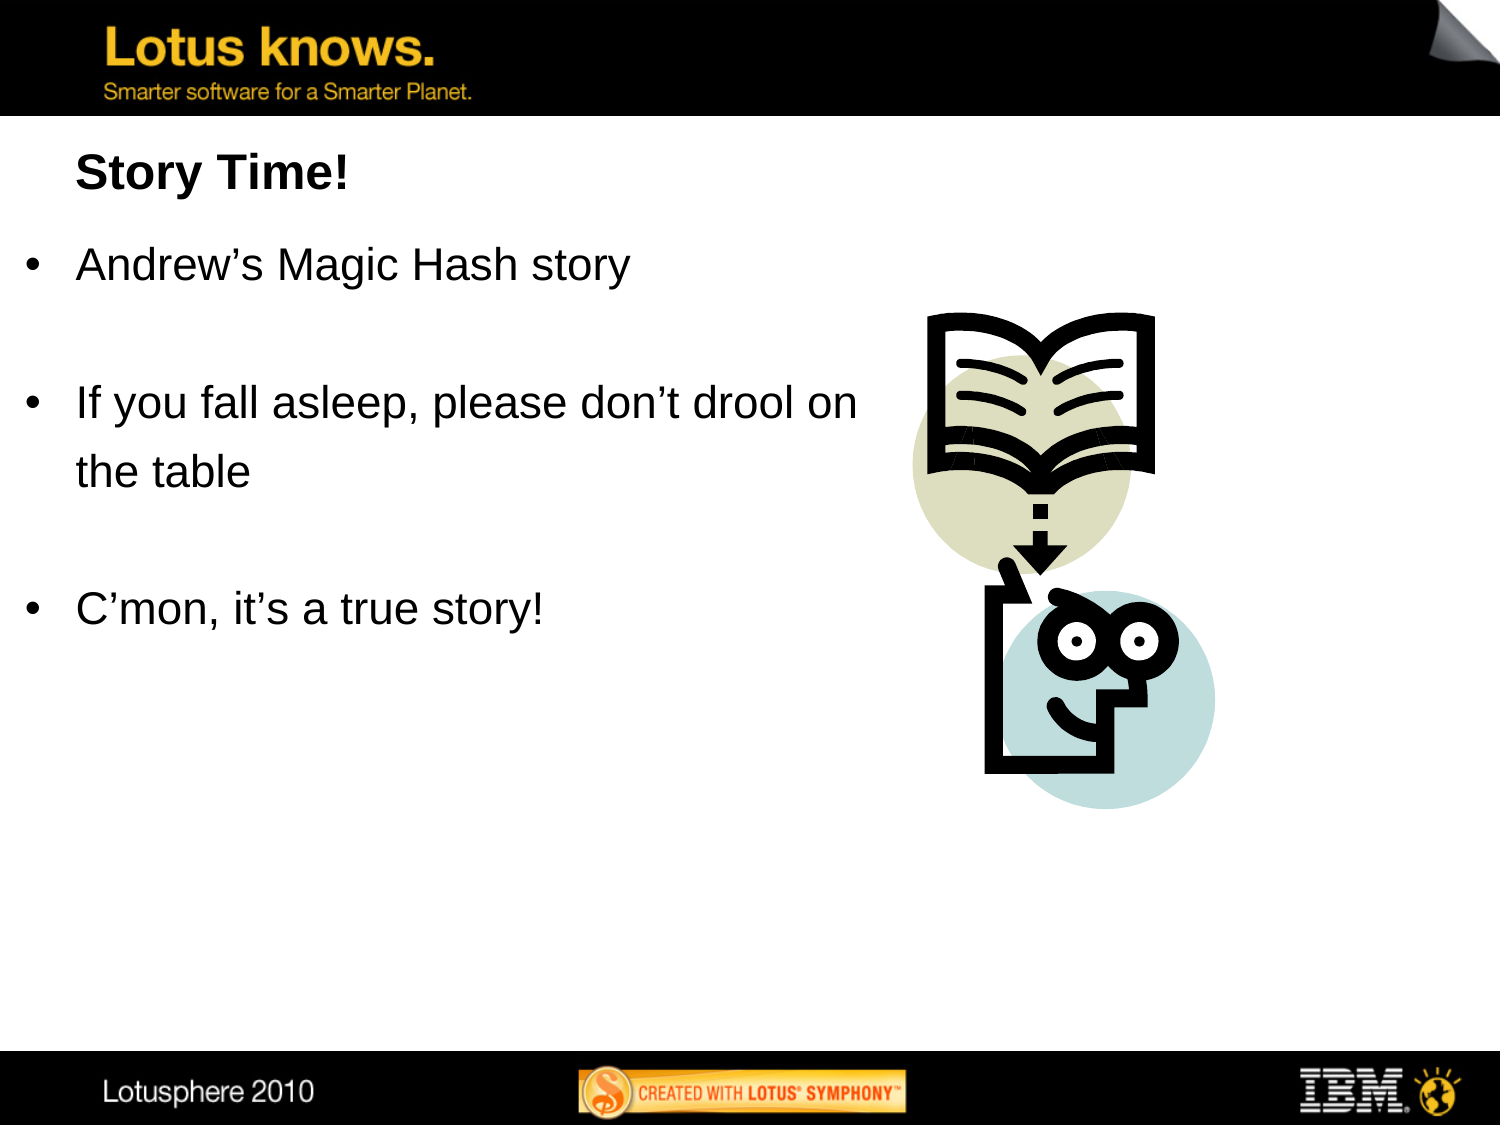

# Story Time!
Andrew’s Magic Hash story
If you fall asleep, please don’t drool on
	the table
C’mon, it’s a true story!